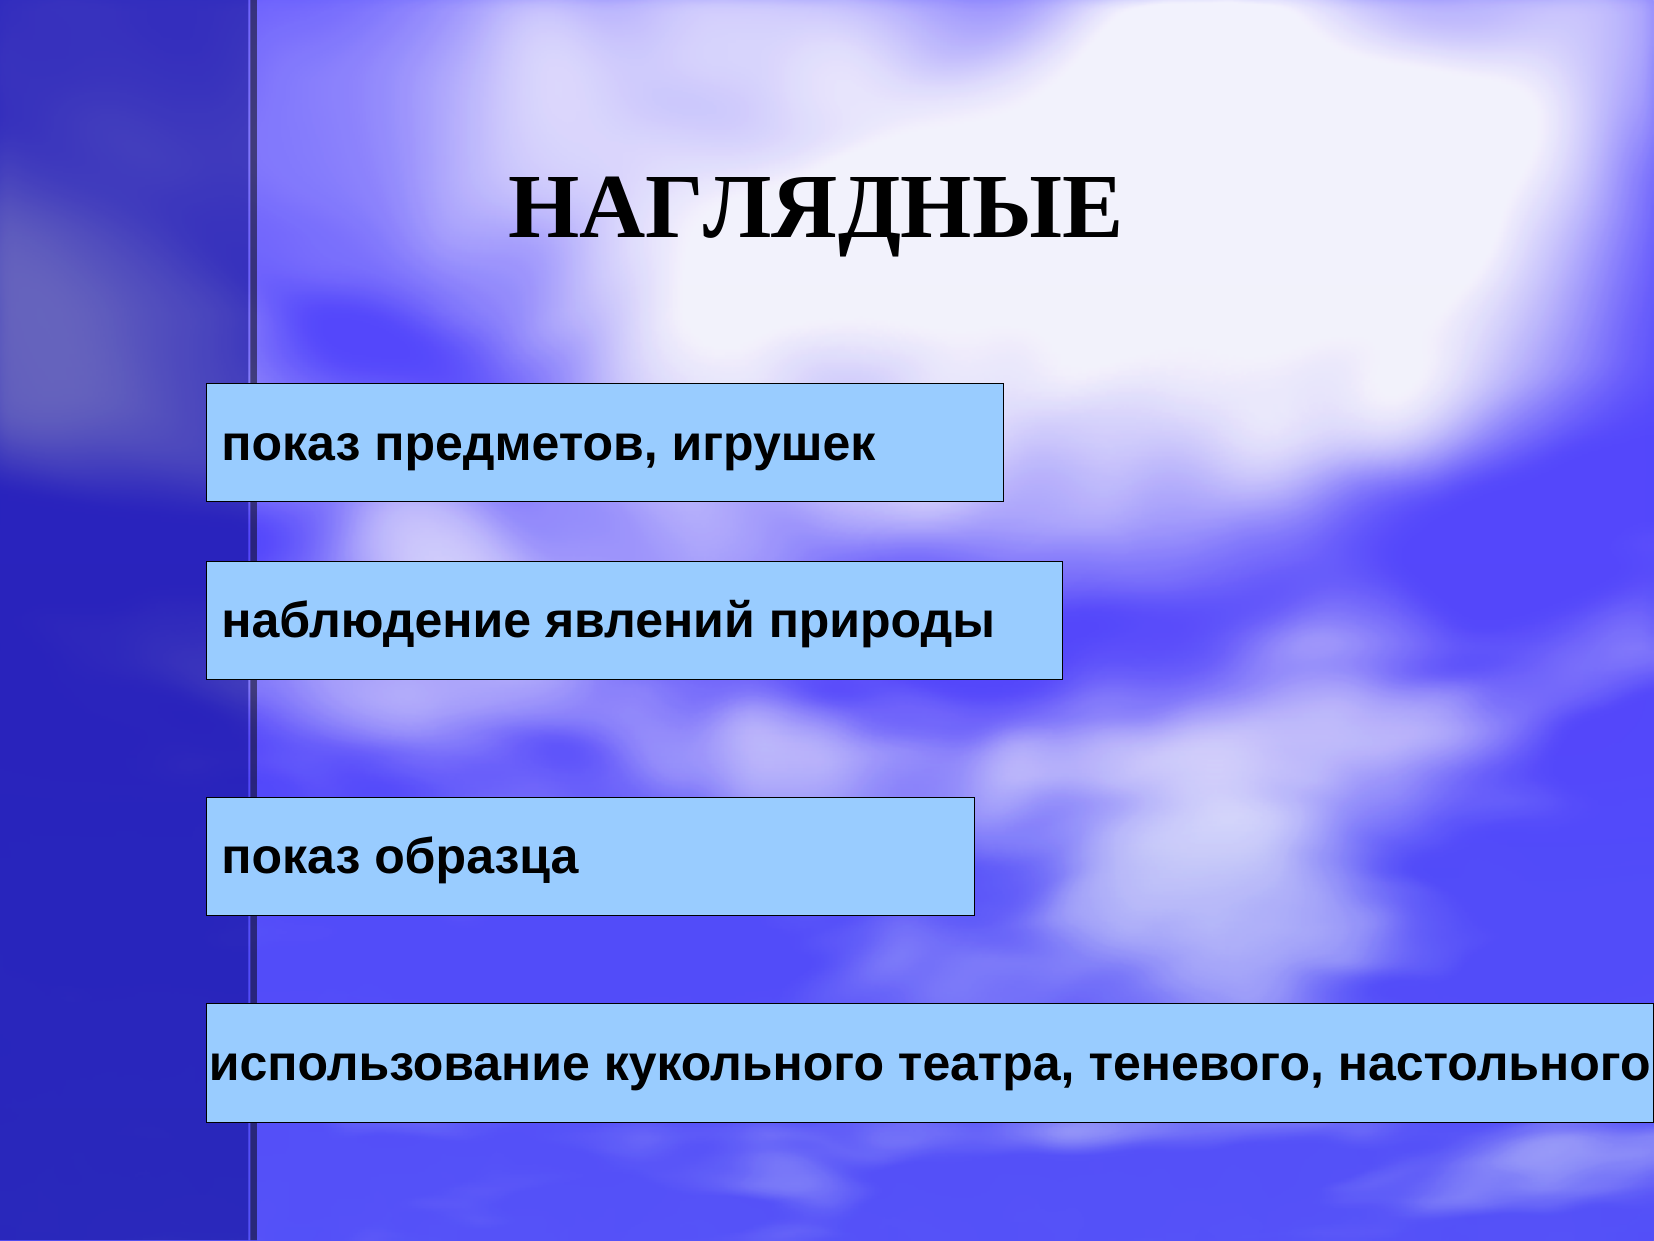

# НАГЛЯДНЫЕ
показ предметов, игрушек
наблюдение явлений природы
показ образца
использование кукольного театра, теневого, настольного